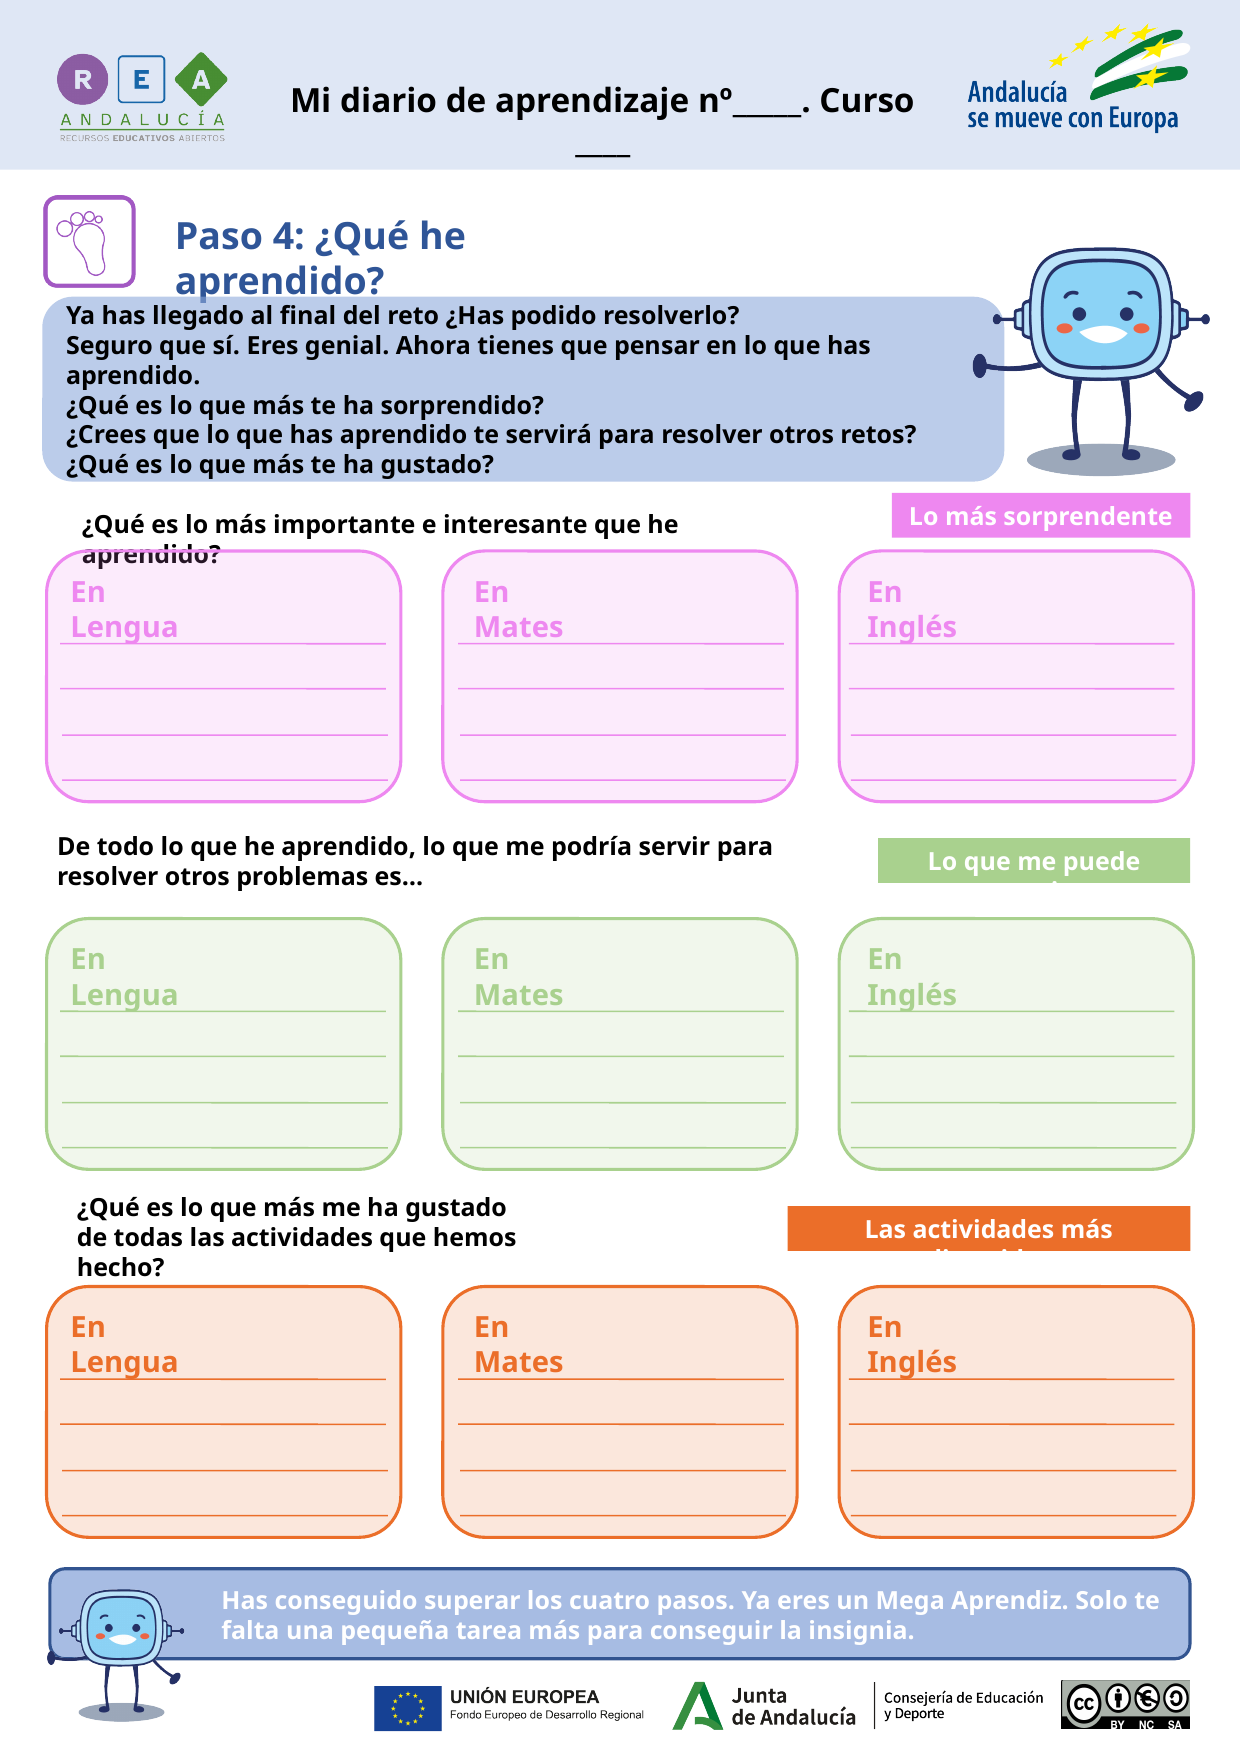

Mi diario de aprendizaje nº_____. Curso ____
Paso 4: ¿Qué he aprendido?
Ya has llegado al final del reto ¿Has podido resolverlo?
Seguro que sí. Eres genial. Ahora tienes que pensar en lo que has aprendido.
¿Qué es lo que más te ha sorprendido?
¿Crees que lo que has aprendido te servirá para resolver otros retos?
¿Qué es lo que más te ha gustado?
Lo más sorprendente
¿Qué es lo más importante e interesante que he aprendido?
En Lengua
En Mates
En Inglés
De todo lo que he aprendido, lo que me podría servir para resolver otros problemas es…
Lo que me puede servir
En Lengua
En Mates
En Inglés
¿Qué es lo que más me ha gustado
de todas las actividades que hemos hecho?
Las actividades más divertidas
En Lengua
En Mates
En Inglés
Has conseguido superar los cuatro pasos. Ya eres un Mega Aprendiz. Solo te falta una pequeña tarea más para conseguir la insignia.